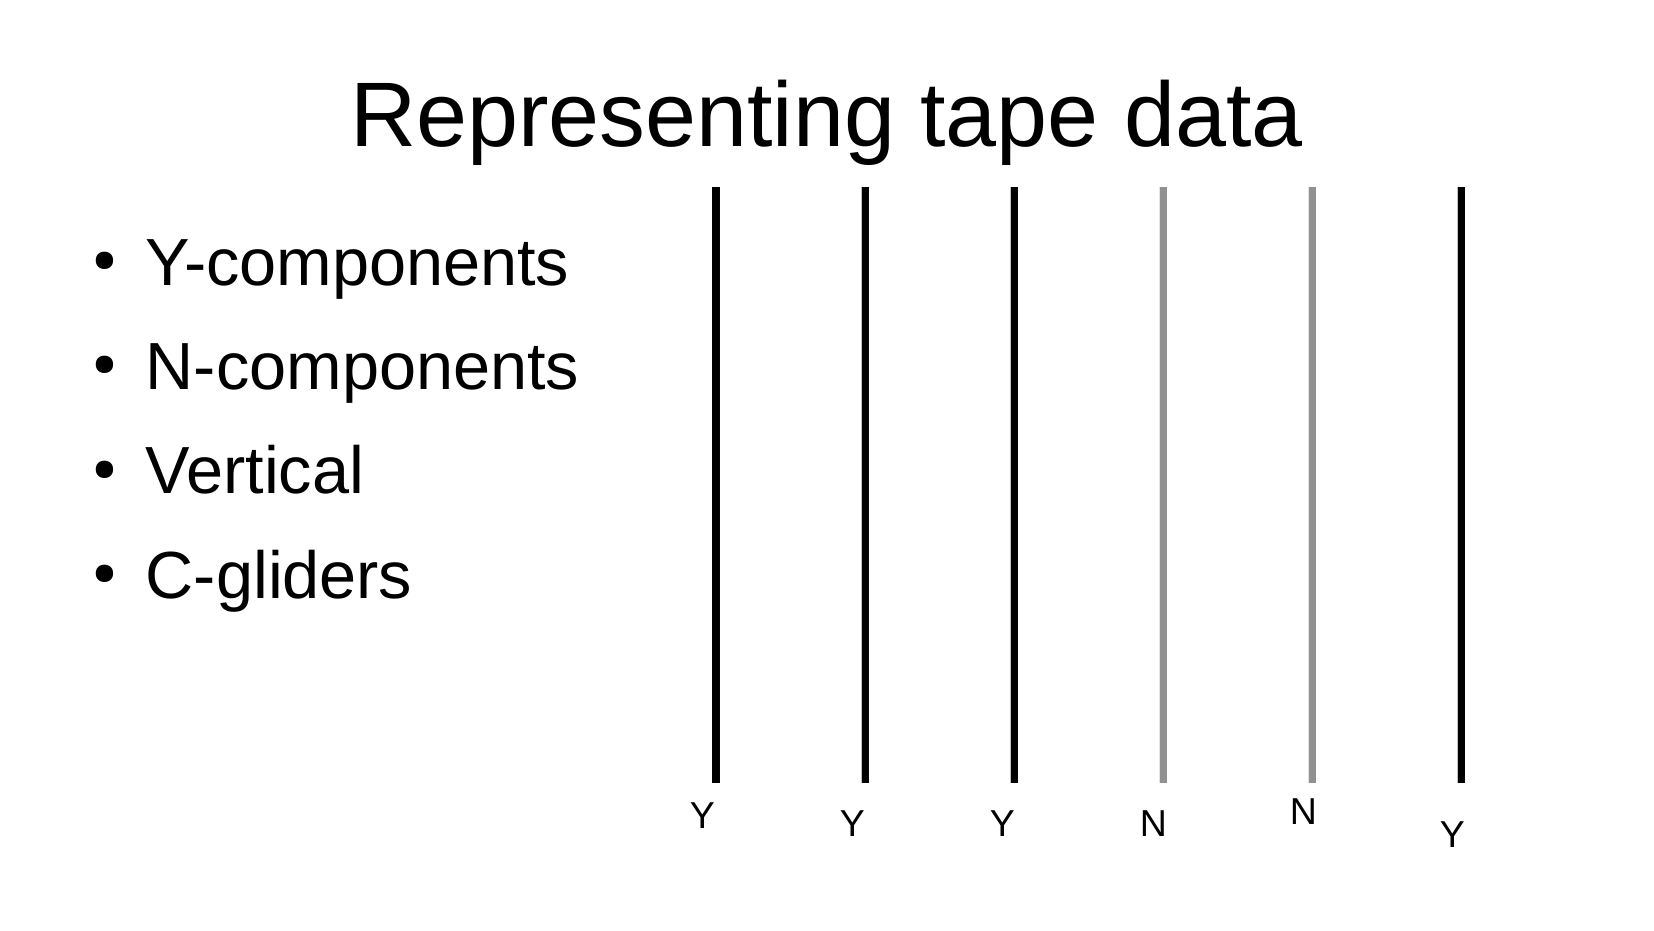

# Representing tape data
Y-components
N-components
Vertical
C-gliders
N
Y
Y
Y
N
Y